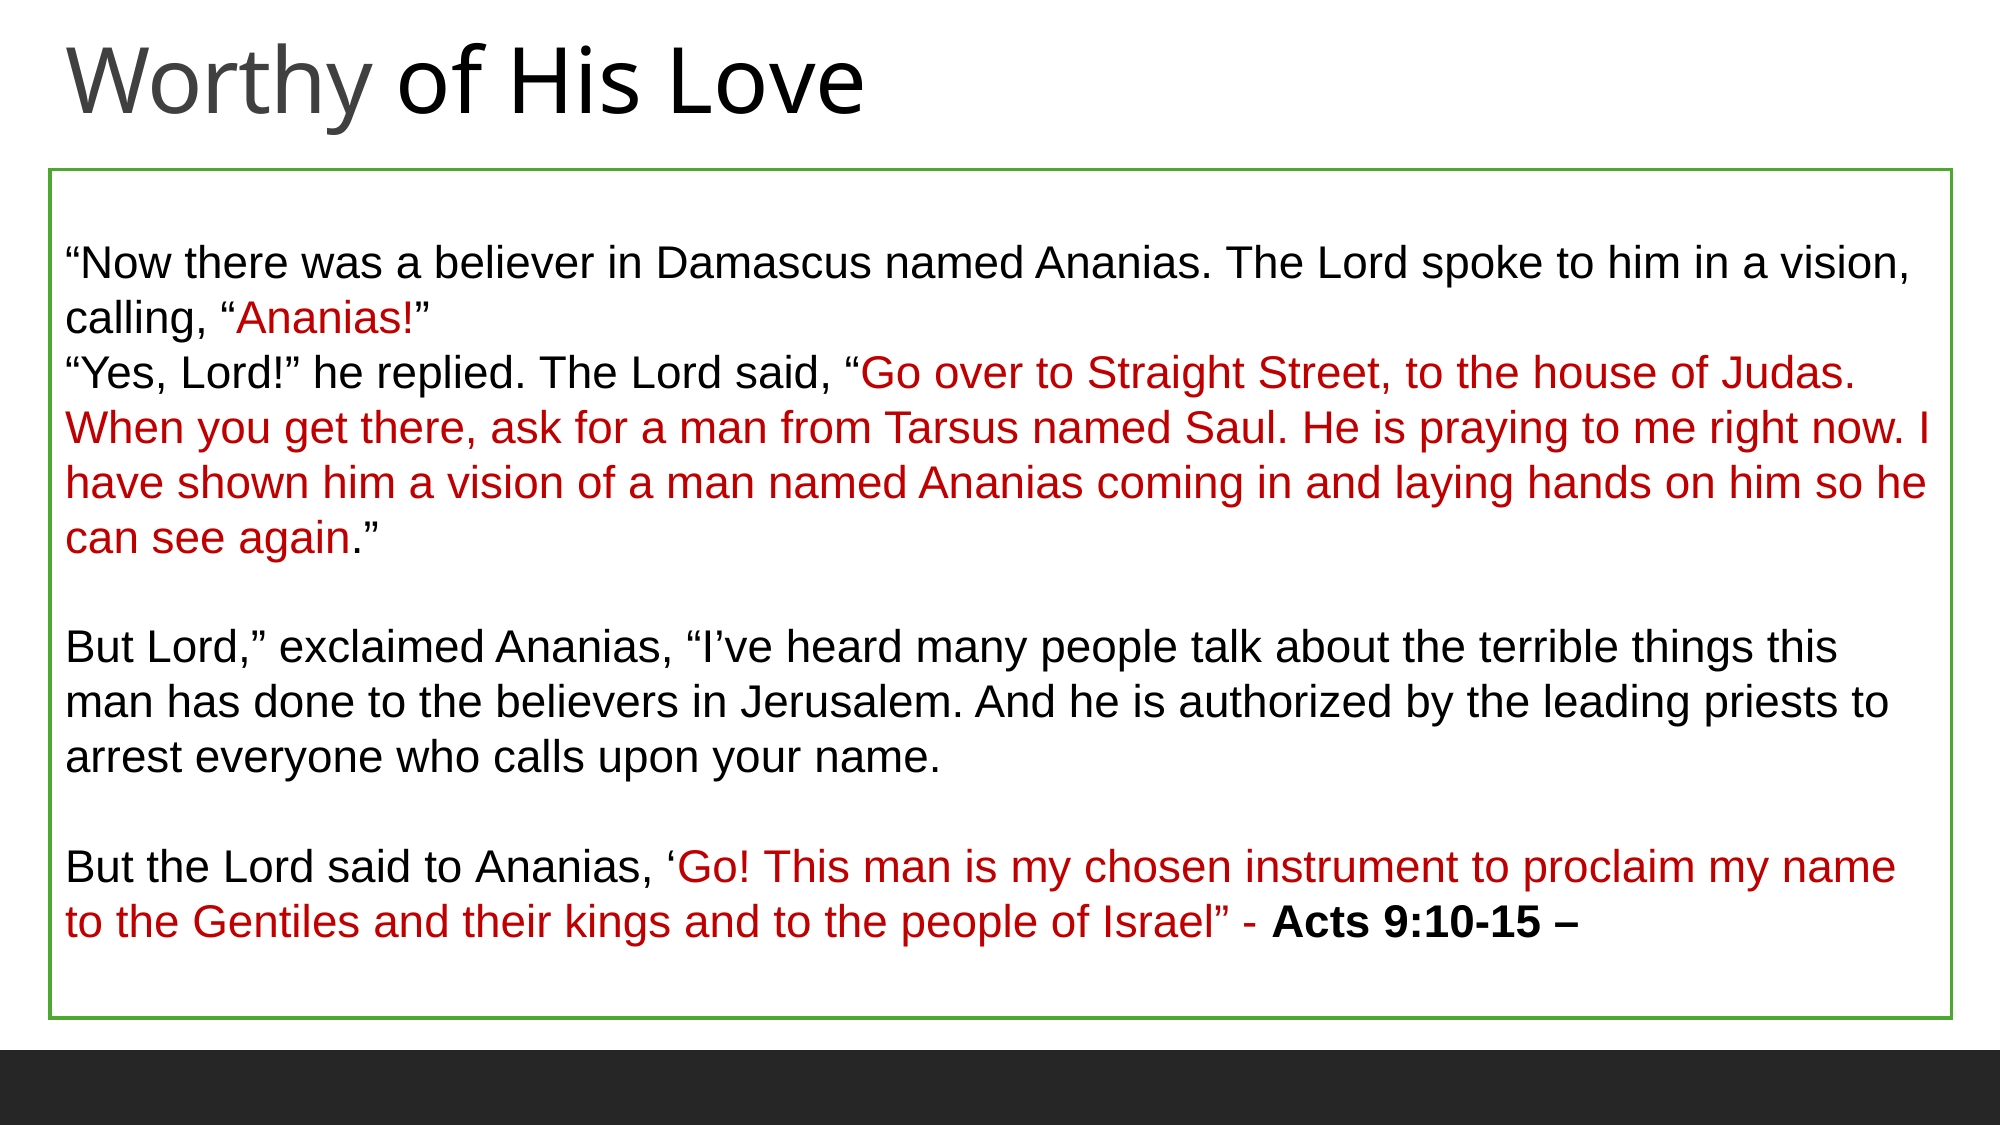

Worthy of His Love
“Now there was a believer in Damascus named Ananias. The Lord spoke to him in a vision, calling, “Ananias!”
“Yes, Lord!” he replied. The Lord said, “Go over to Straight Street, to the house of Judas. When you get there, ask for a man from Tarsus named Saul. He is praying to me right now. I have shown him a vision of a man named Ananias coming in and laying hands on him so he can see again.”
But Lord,” exclaimed Ananias, “I’ve heard many people talk about the terrible things this man has done to the believers in Jerusalem. And he is authorized by the leading priests to arrest everyone who calls upon your name.
But the Lord said to Ananias, ‘Go! This man is my chosen instrument to proclaim my name to the Gentiles and their kings and to the people of Israel” - Acts 9:10-15 –